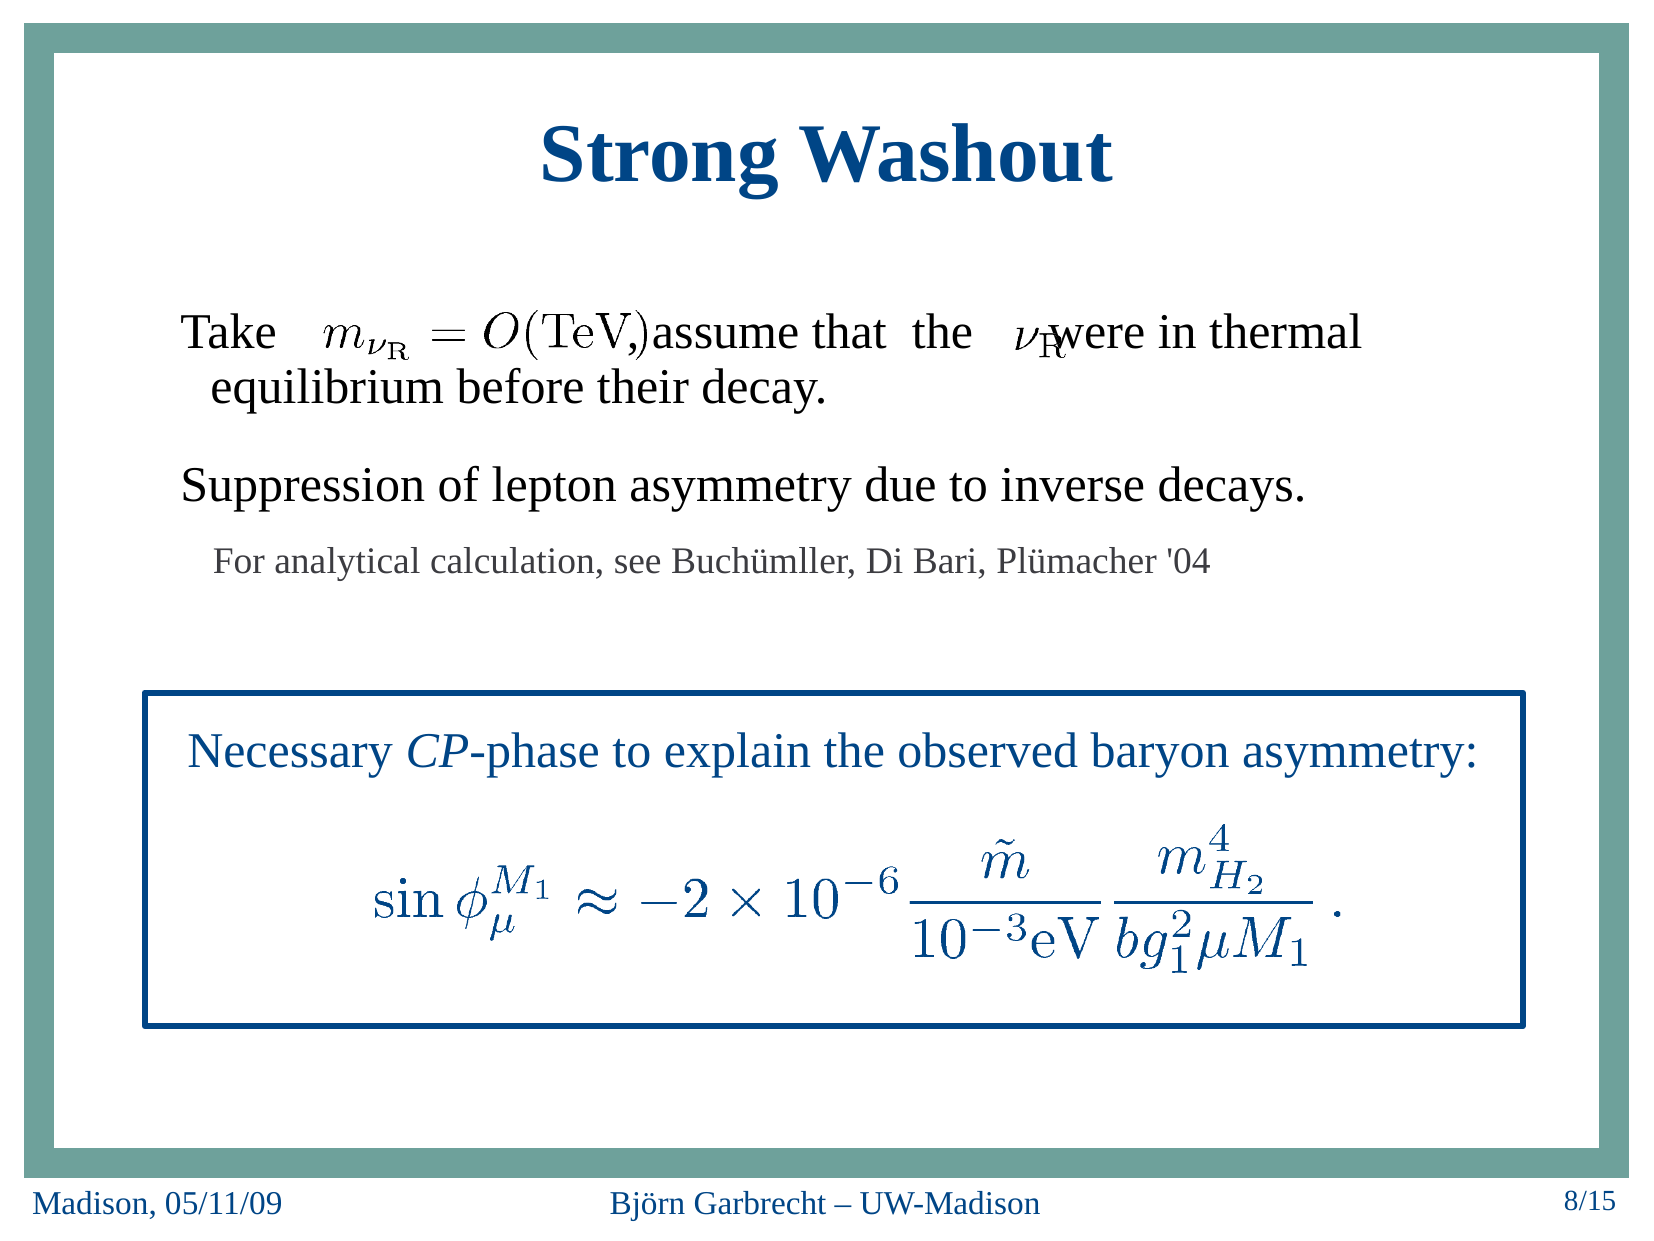

# Strong Washout
Take , assume that the were in thermal equilibrium before their decay.
Suppression of lepton asymmetry due to inverse decays.
For analytical calculation, see Buchümller, Di Bari, Plümacher '04
Necessary CP-phase to explain the observed baryon asymmetry:
Björn Garbrecht – UW-Madison
8